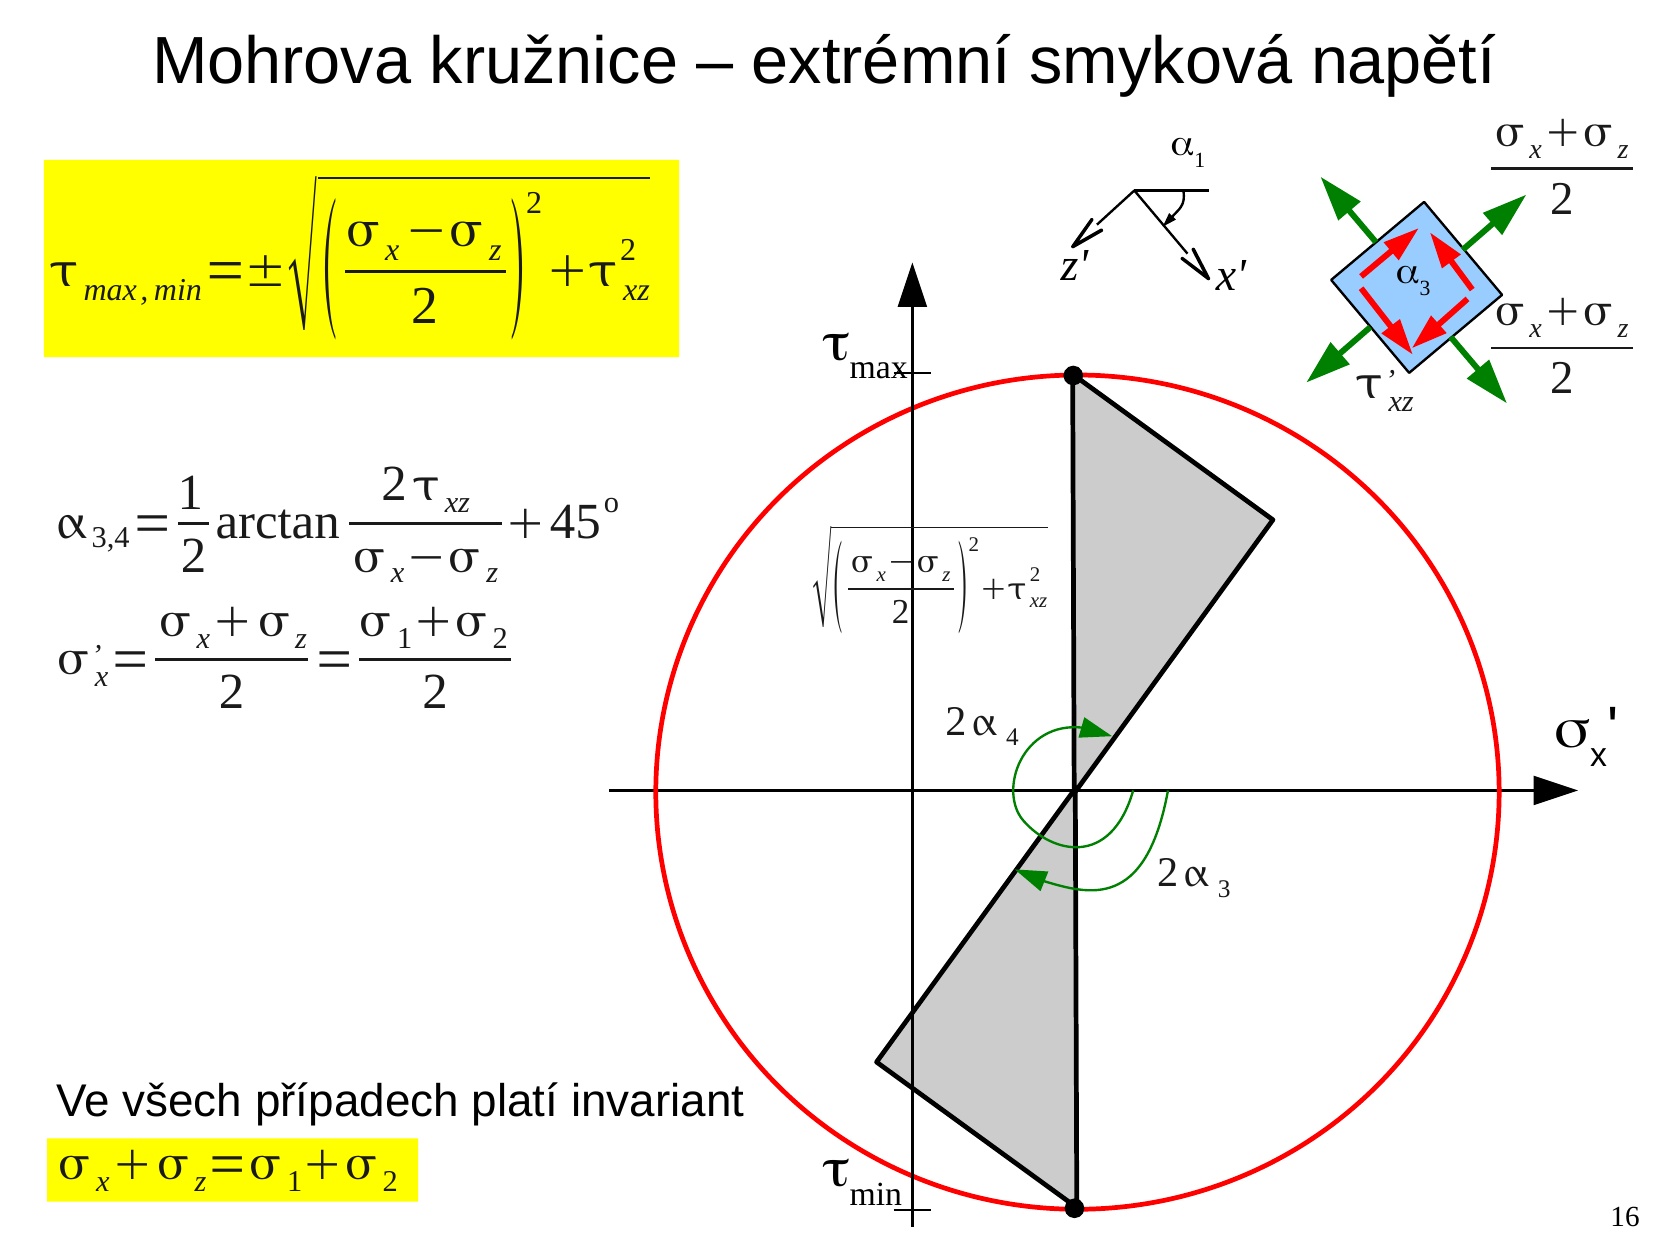

# Mohrova kružnice – extrémní smyková napětí
a1
z'
x'
a3
tmax
sx'
Ve všech případech platí invariant
tmin
16